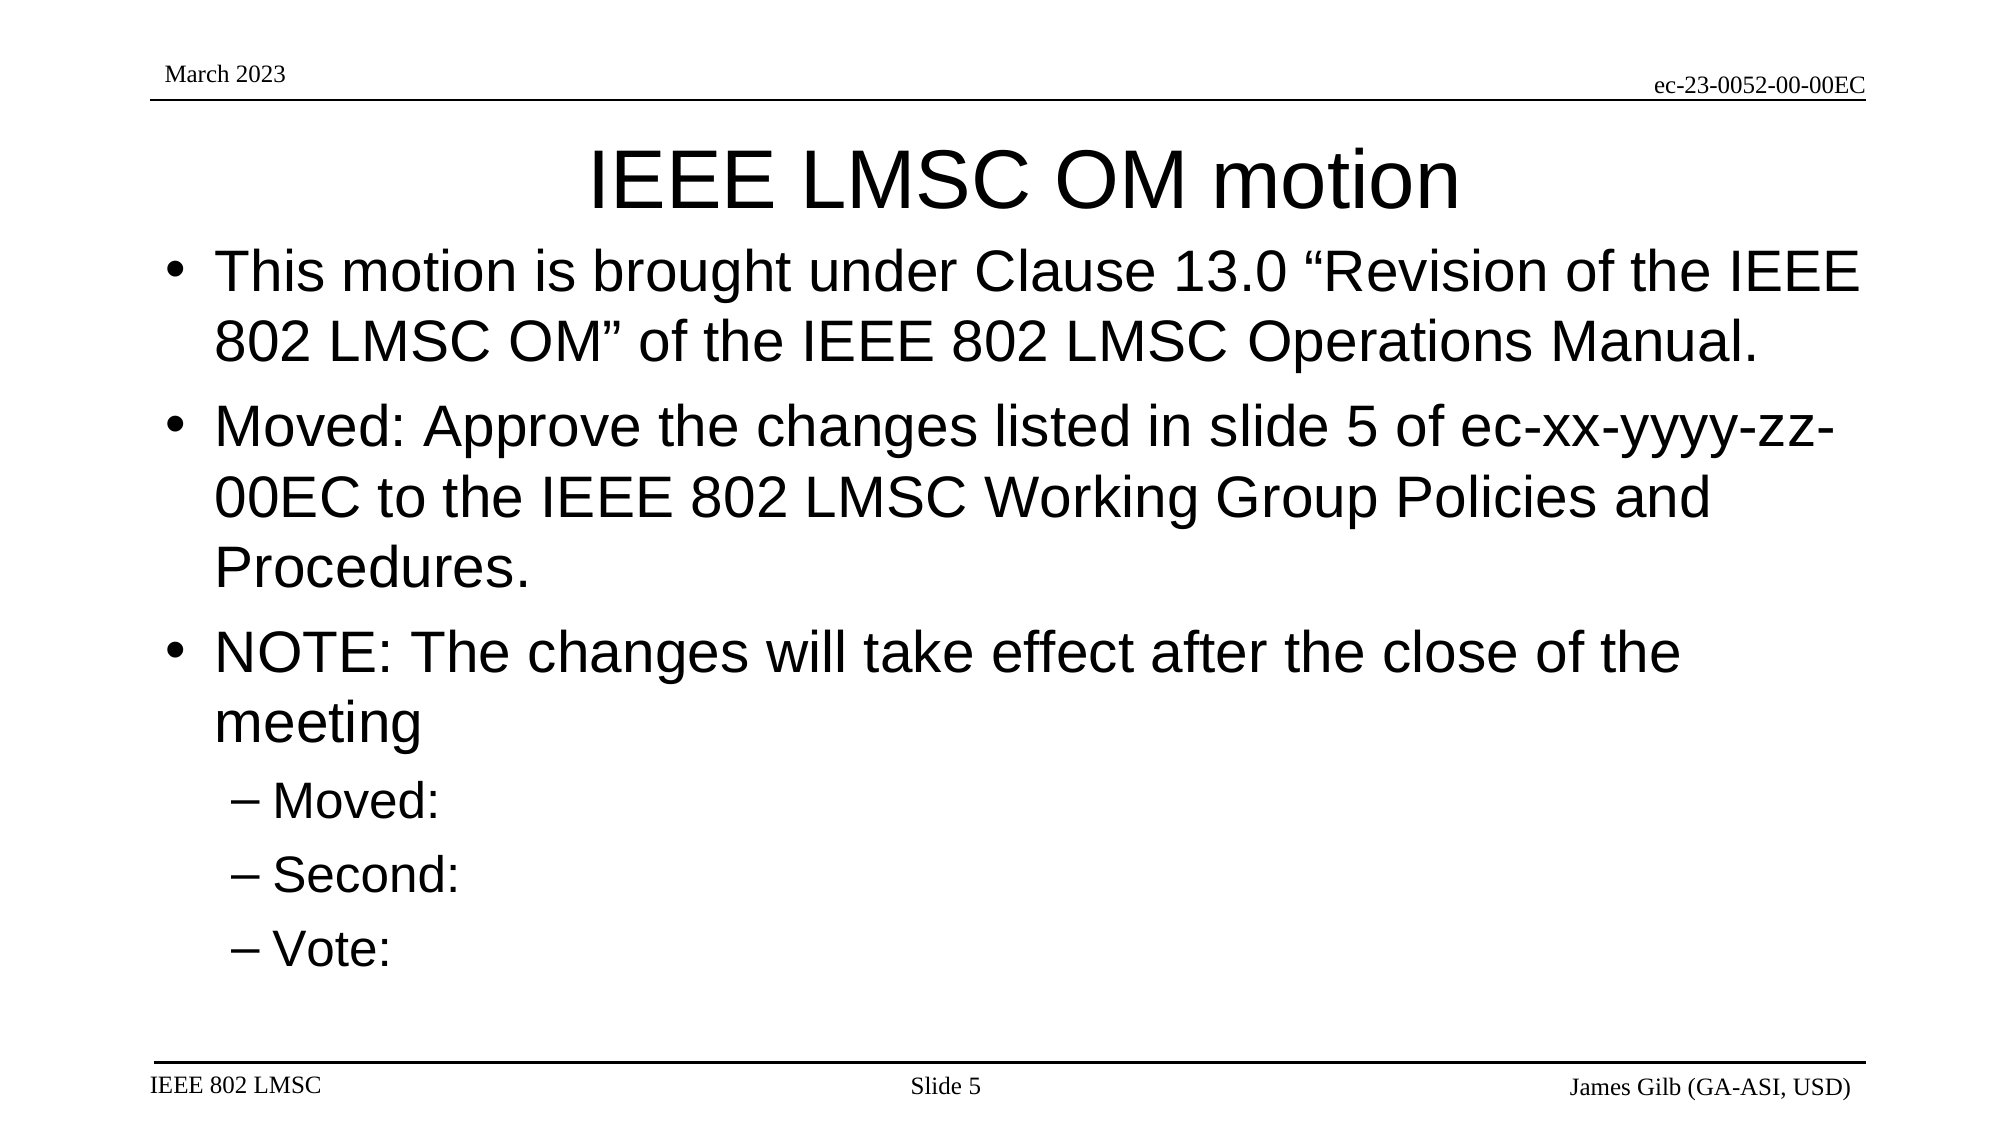

# IEEE LMSC OM motion
This motion is brought under Clause 13.0 “Revision of the IEEE 802 LMSC OM” of the IEEE 802 LMSC Operations Manual.
Moved: Approve the changes listed in slide 5 of ec-xx-yyyy-zz-00EC to the IEEE 802 LMSC Working Group Policies and Procedures.
NOTE: The changes will take effect after the close of the meeting
Moved:
Second:
Vote:
5